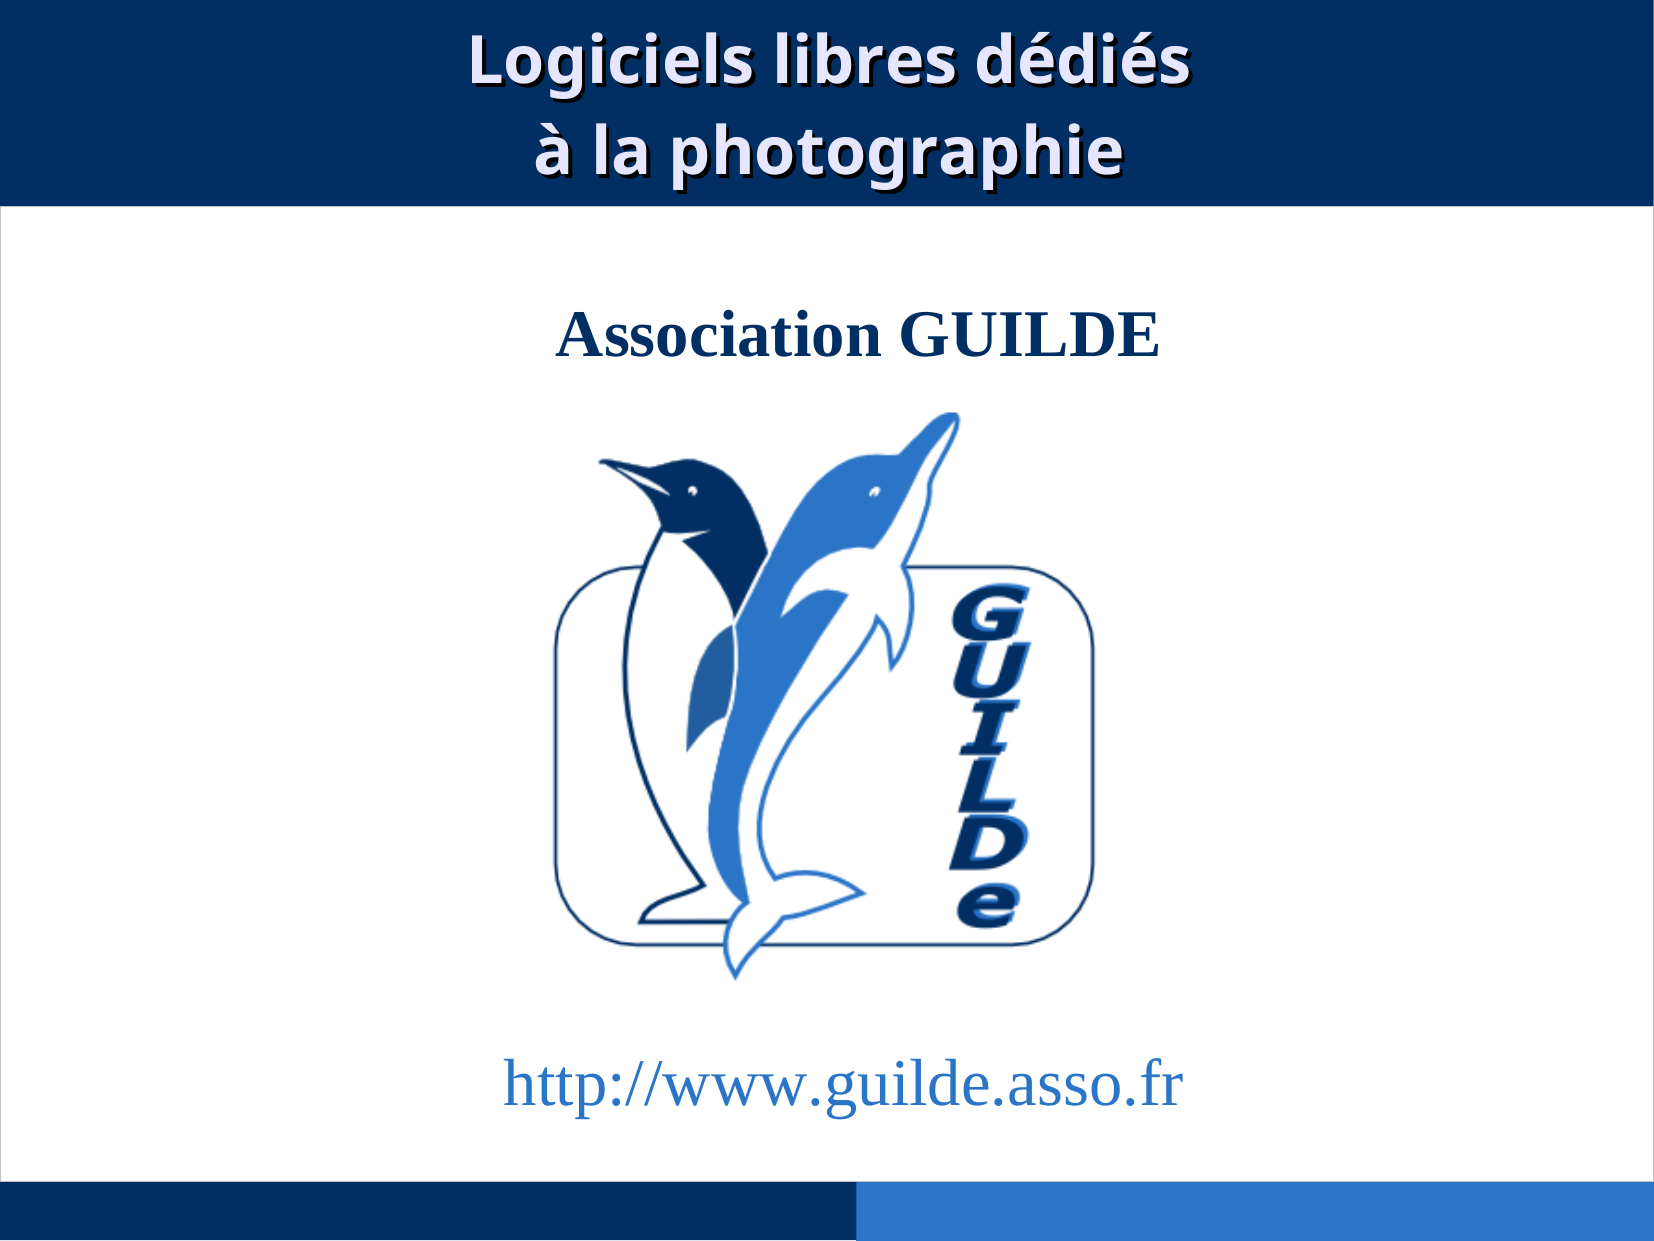

# Logiciels libres dédiés à la photographie
Association GUILDE
http://www.guilde.asso.fr